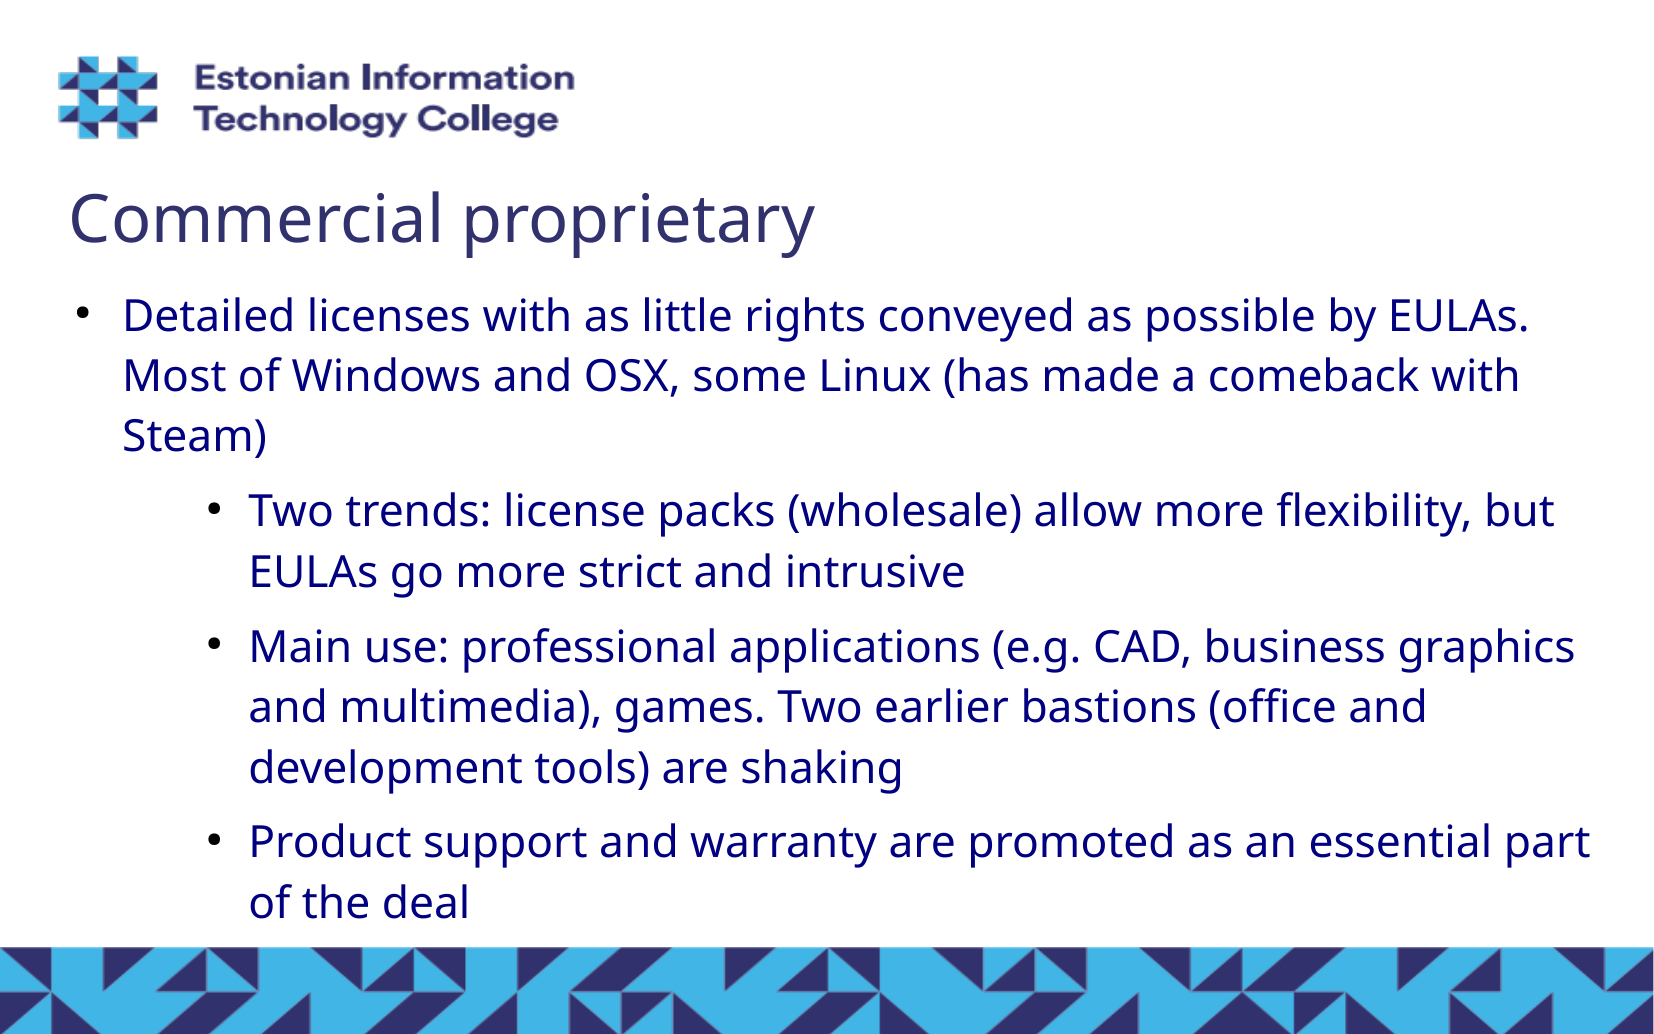

# Commercial proprietary
Detailed licenses with as little rights conveyed as possible by EULAs. Most of Windows and OSX, some Linux (has made a comeback with Steam)
Two trends: license packs (wholesale) allow more flexibility, but EULAs go more strict and intrusive
Main use: professional applications (e.g. CAD, business graphics and multimedia), games. Two earlier bastions (office and development tools) are shaking
Product support and warranty are promoted as an essential part of the deal